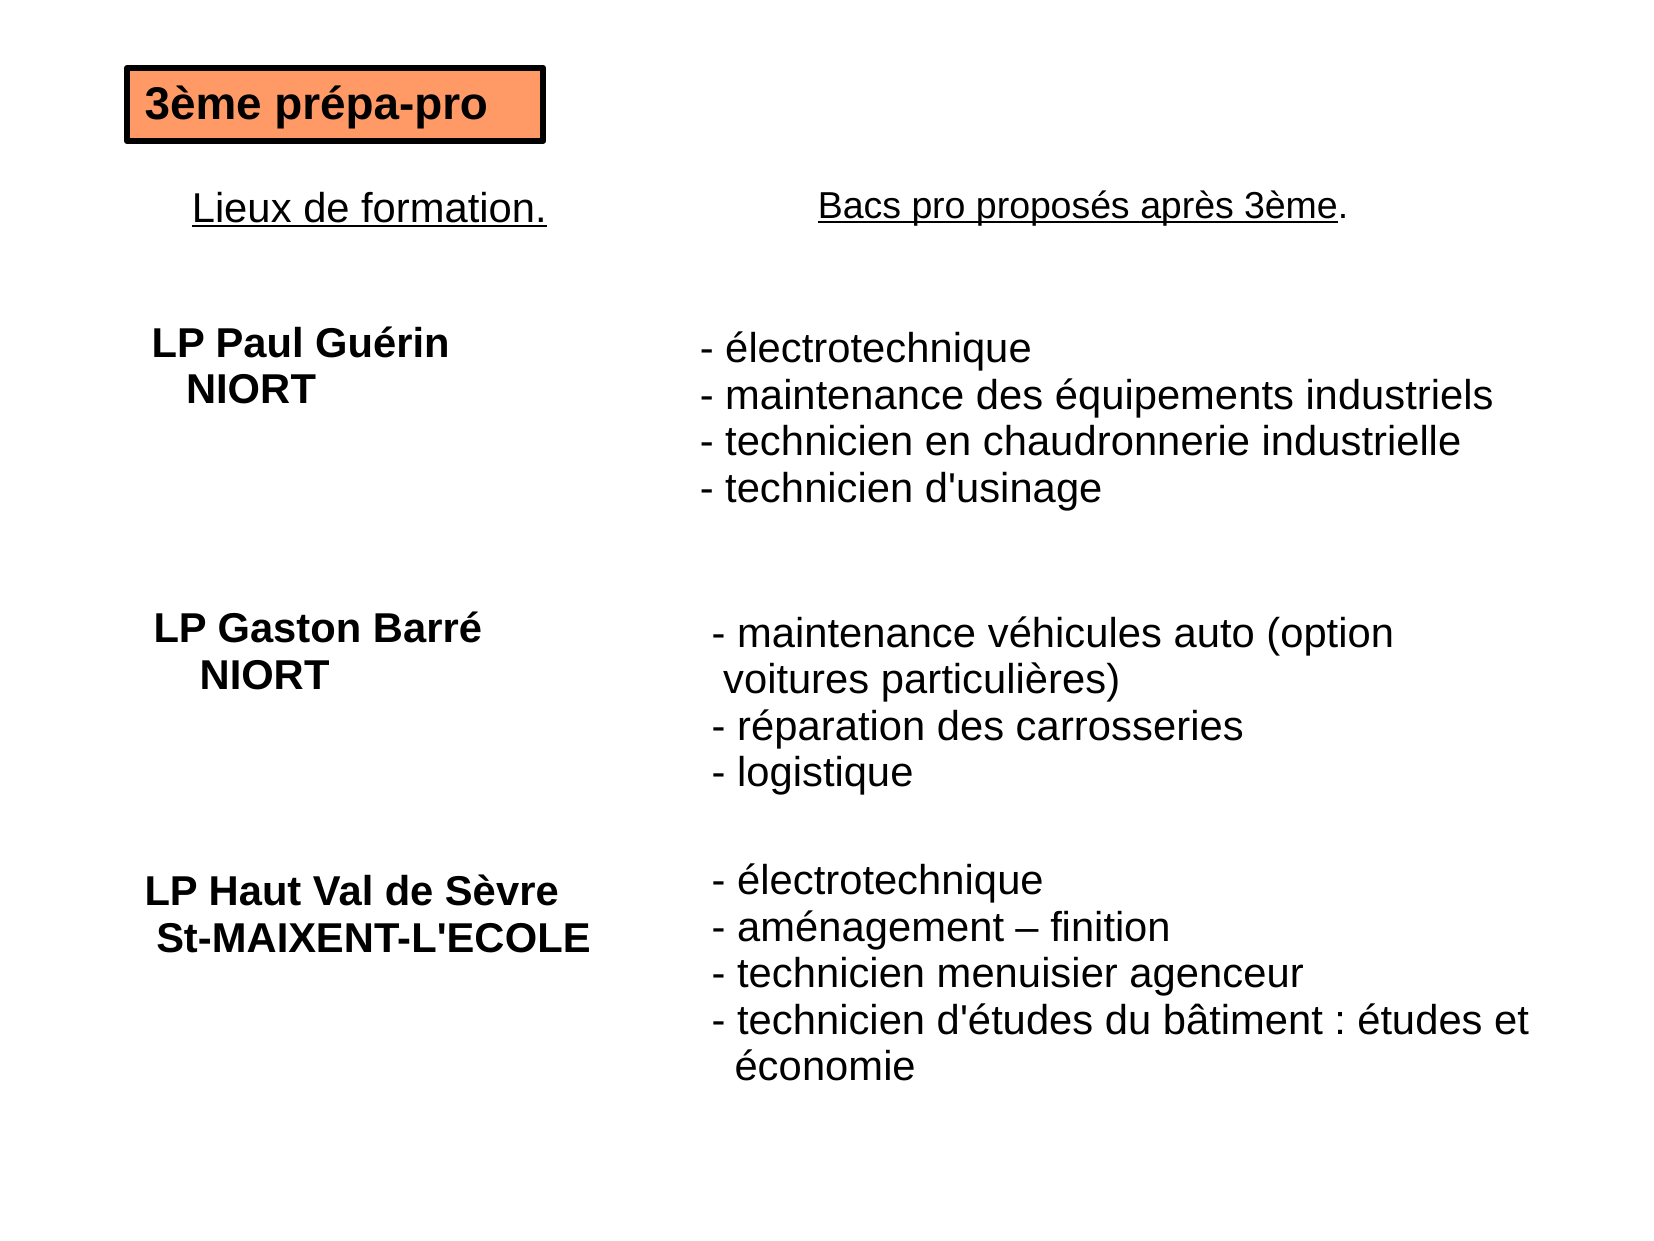

3ème prépa-pro
Lieux de formation.
Bacs pro proposés après 3ème.
LP Paul Guérin
 NIORT
- électrotechnique
- maintenance des équipements industriels
- technicien en chaudronnerie industrielle
- technicien d'usinage
LP Gaston Barré
 NIORT
- maintenance véhicules auto (option
 voitures particulières)
- réparation des carrosseries
- logistique
- électrotechnique
- aménagement – finition
- technicien menuisier agenceur
- technicien d'études du bâtiment : études et
 économie
LP Haut Val de Sèvre
 St-MAIXENT-L'ECOLE